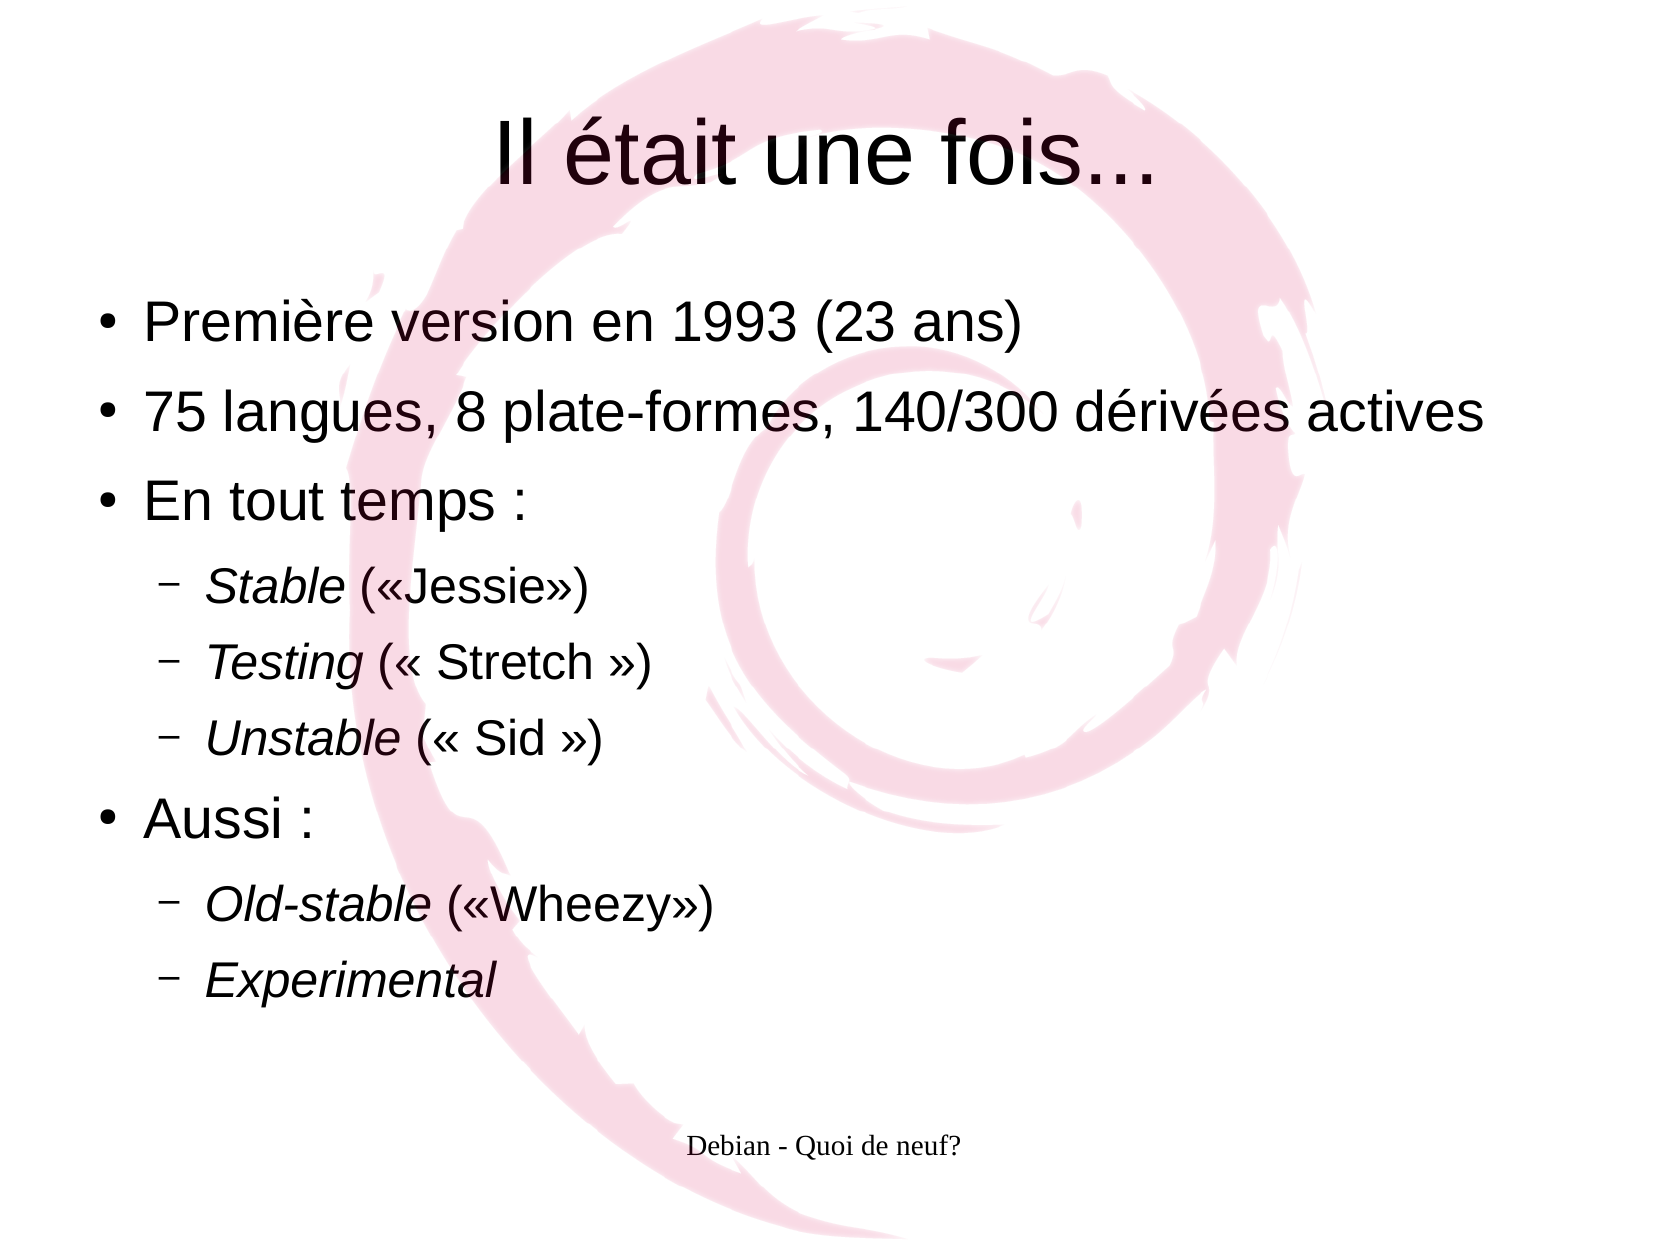

# Il était une fois...
Première version en 1993 (23 ans)
75 langues, 8 plate-formes, 140/300 dérivées actives
En tout temps :
Stable («Jessie»)
Testing (« Stretch »)
Unstable (« Sid »)
Aussi :
Old-stable («Wheezy»)
Experimental
Debian - Quoi de neuf?